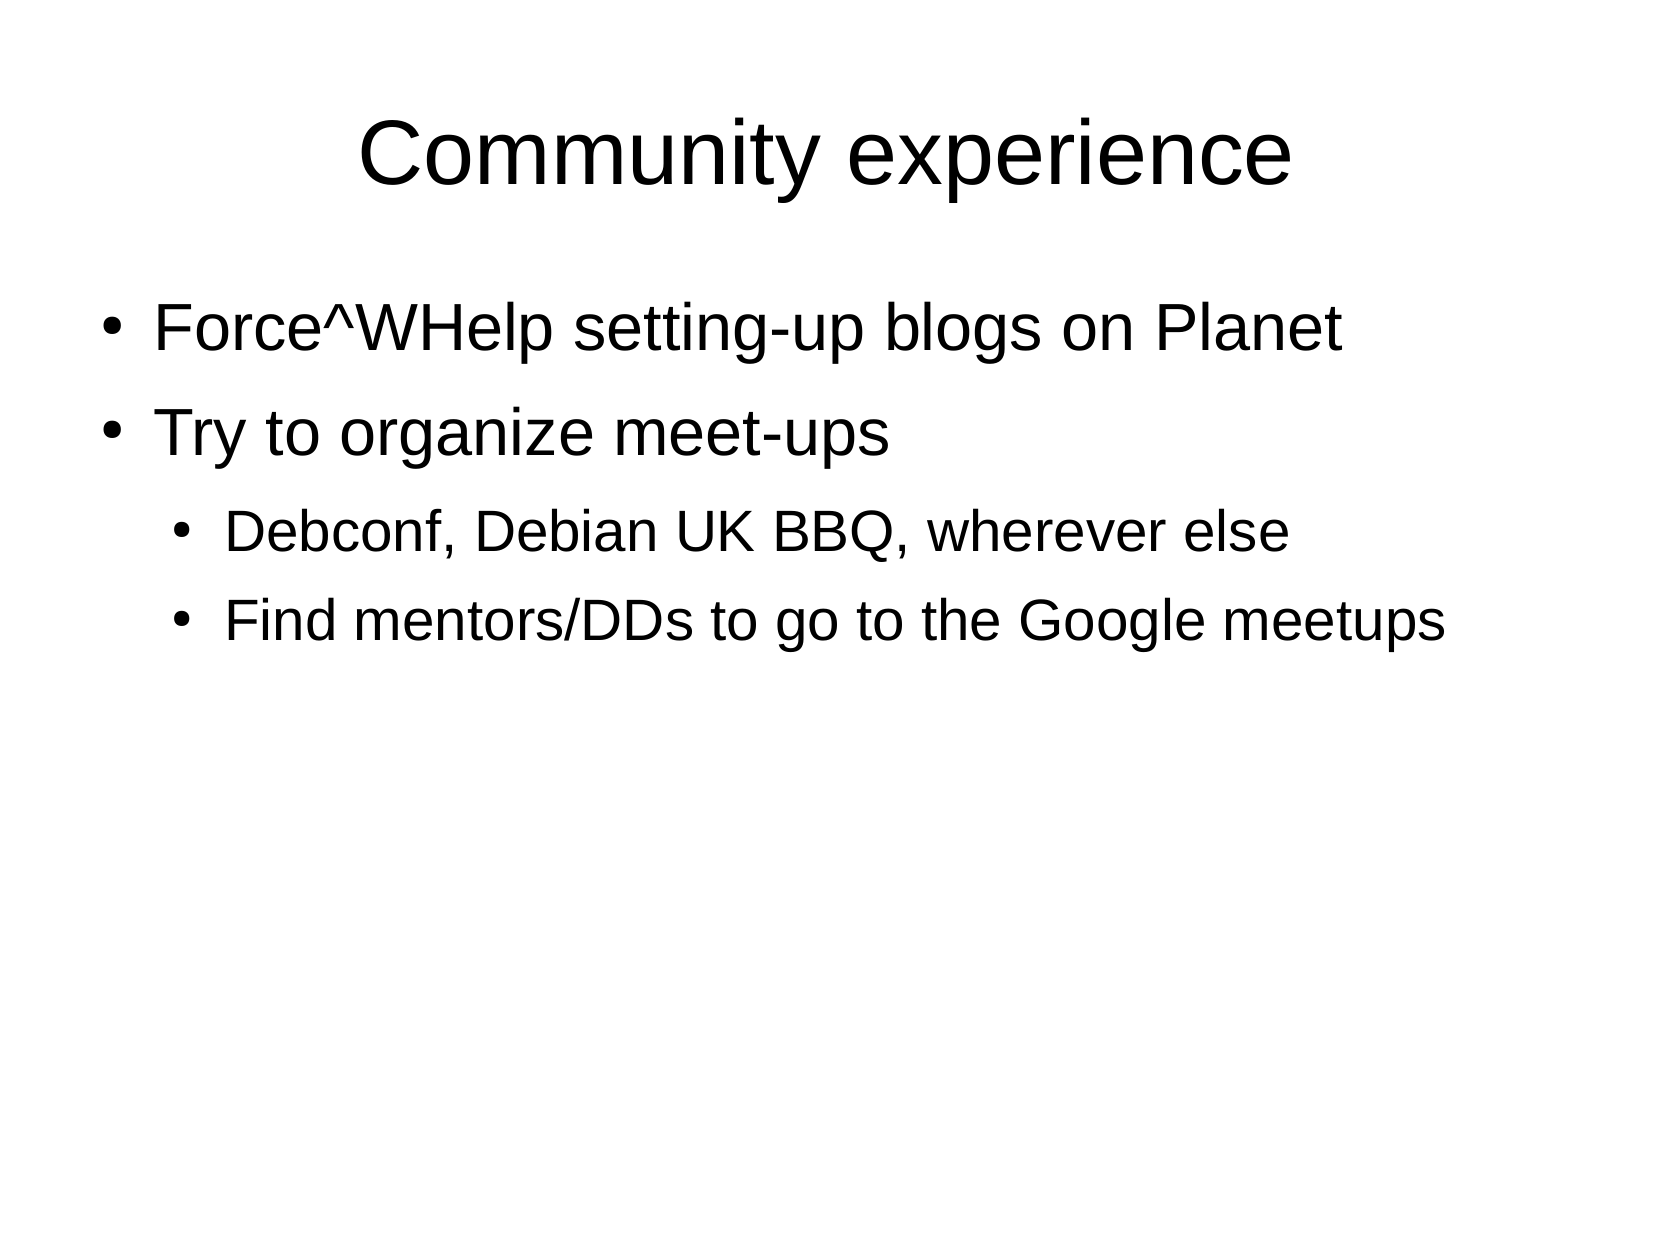

# Community experience
Force^WHelp setting-up blogs on Planet
Try to organize meet-ups
Debconf, Debian UK BBQ, wherever else
Find mentors/DDs to go to the Google meetups